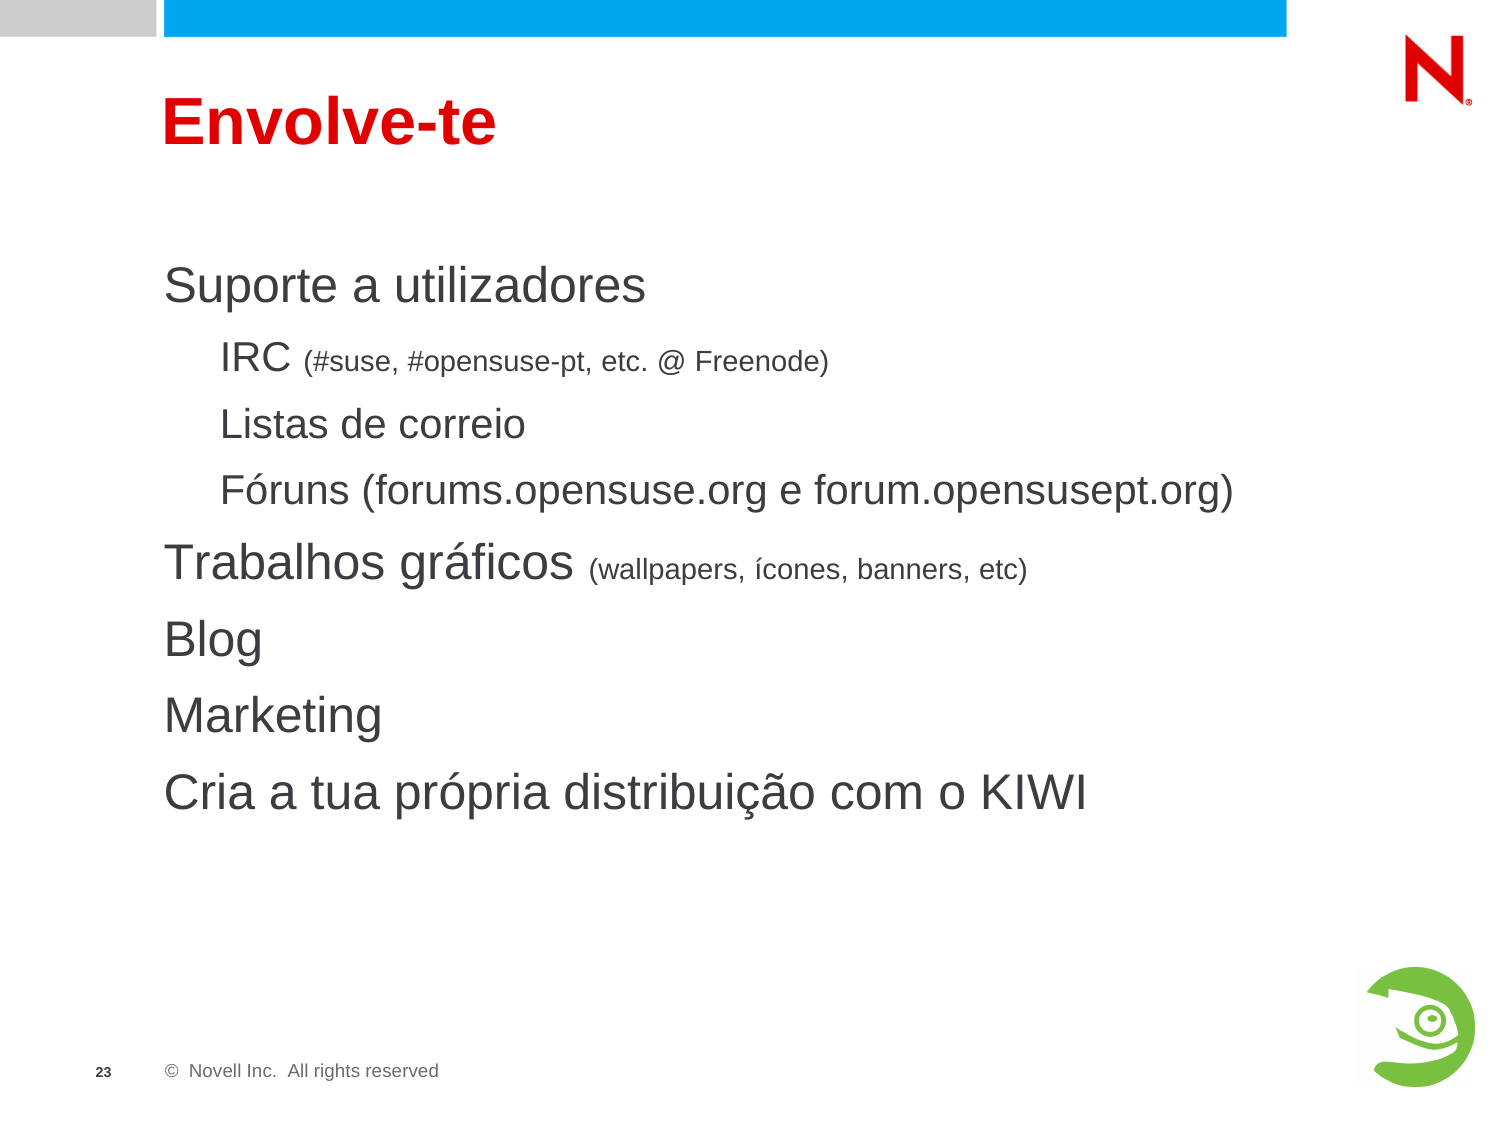

# Envolve-te
Suporte a utilizadores
IRC (#suse, #opensuse-pt, etc. @ Freenode)
Listas de correio
Fóruns (forums.opensuse.org e forum.opensusept.org)
Trabalhos gráficos (wallpapers, ícones, banners, etc)
Blog
Marketing
Cria a tua própria distribuição com o KIWI